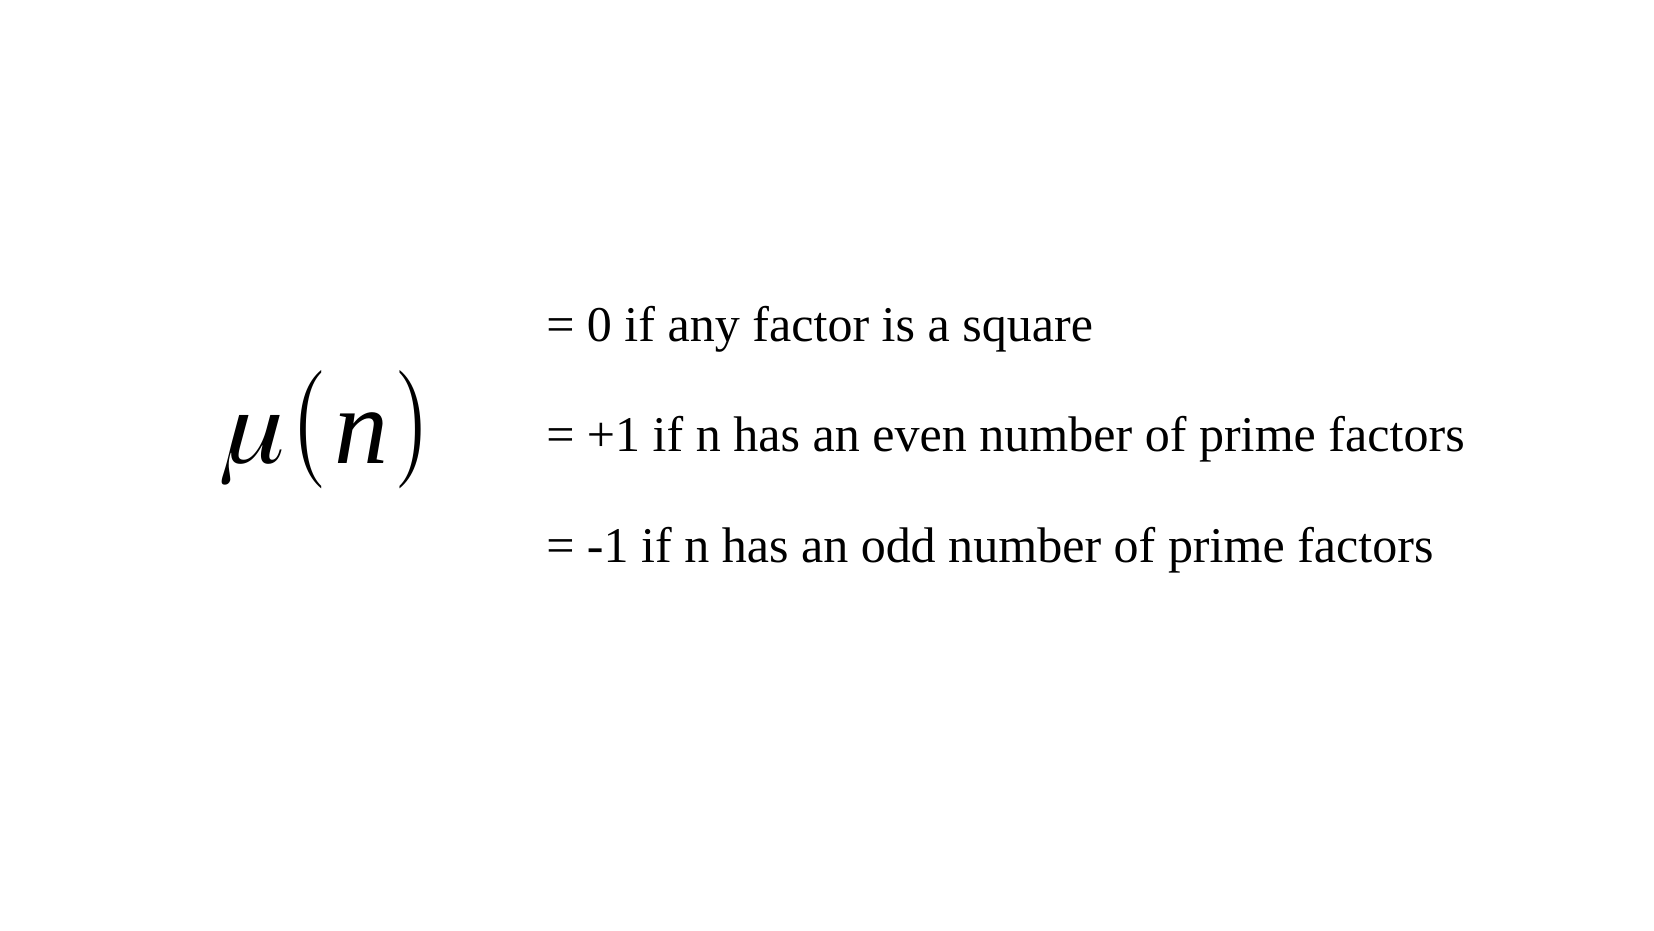

= 0 if any factor is a square
= +1 if n has an even number of prime factors
= -1 if n has an odd number of prime factors